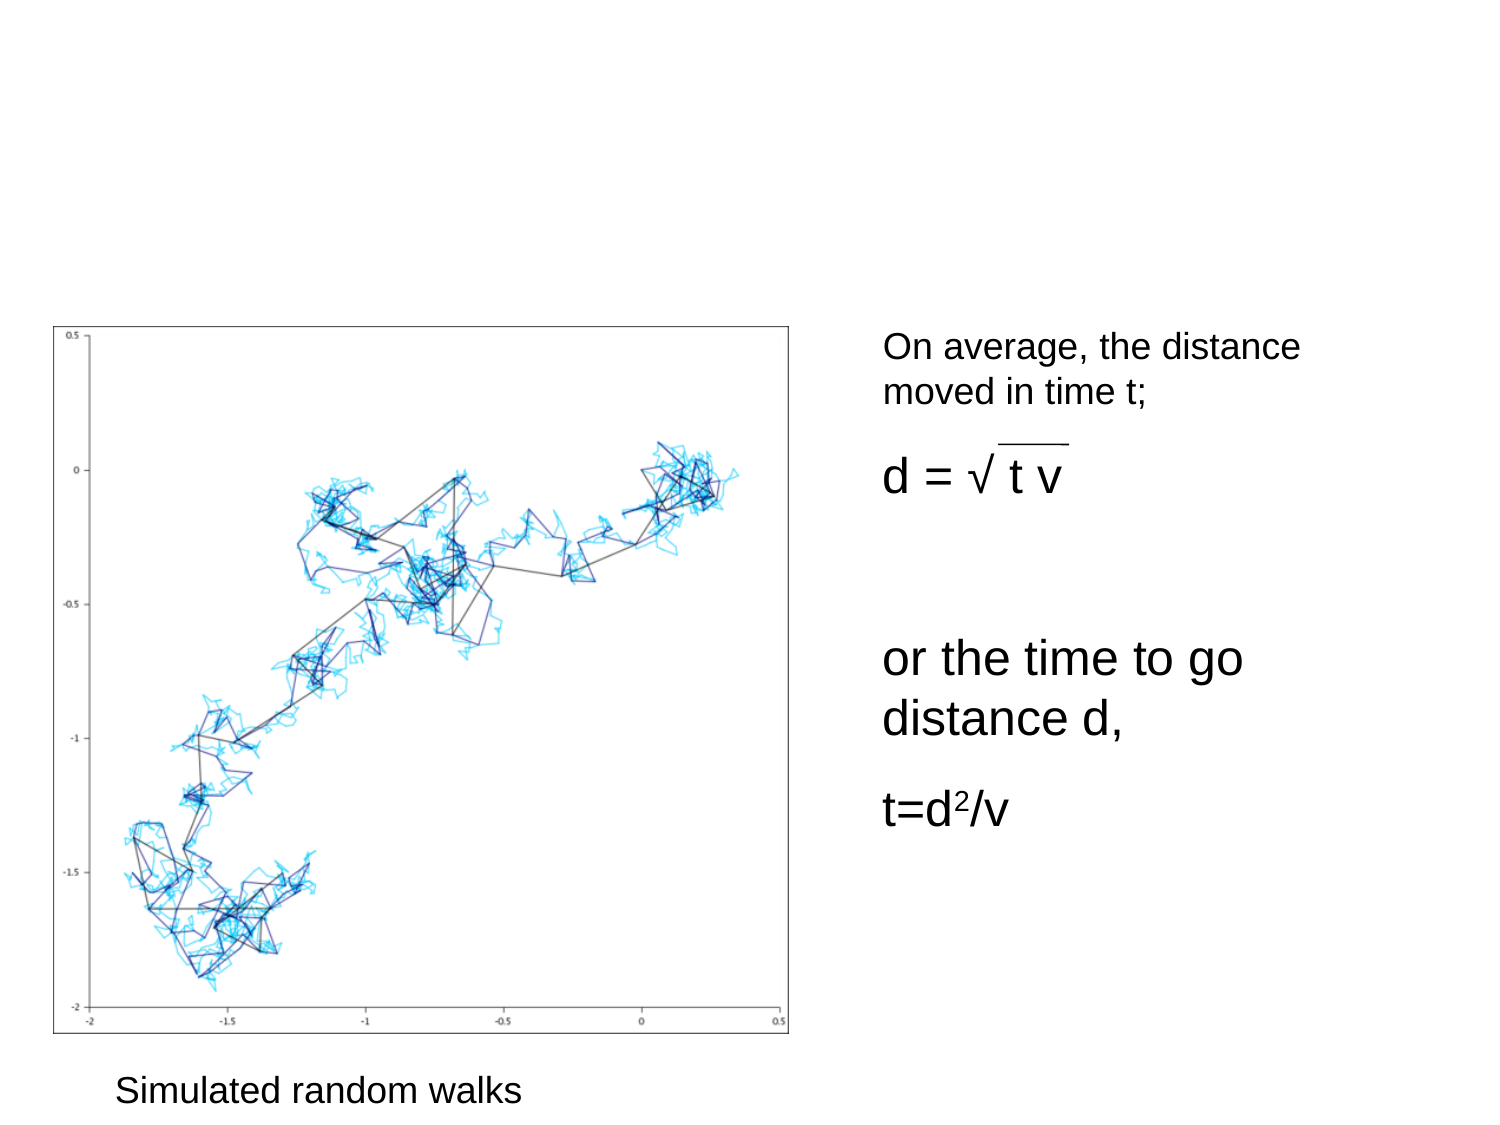

#
On average, the distance moved in time t;
d = √ t v
or the time to go distance d,
t=d2/v
Simulated random walks